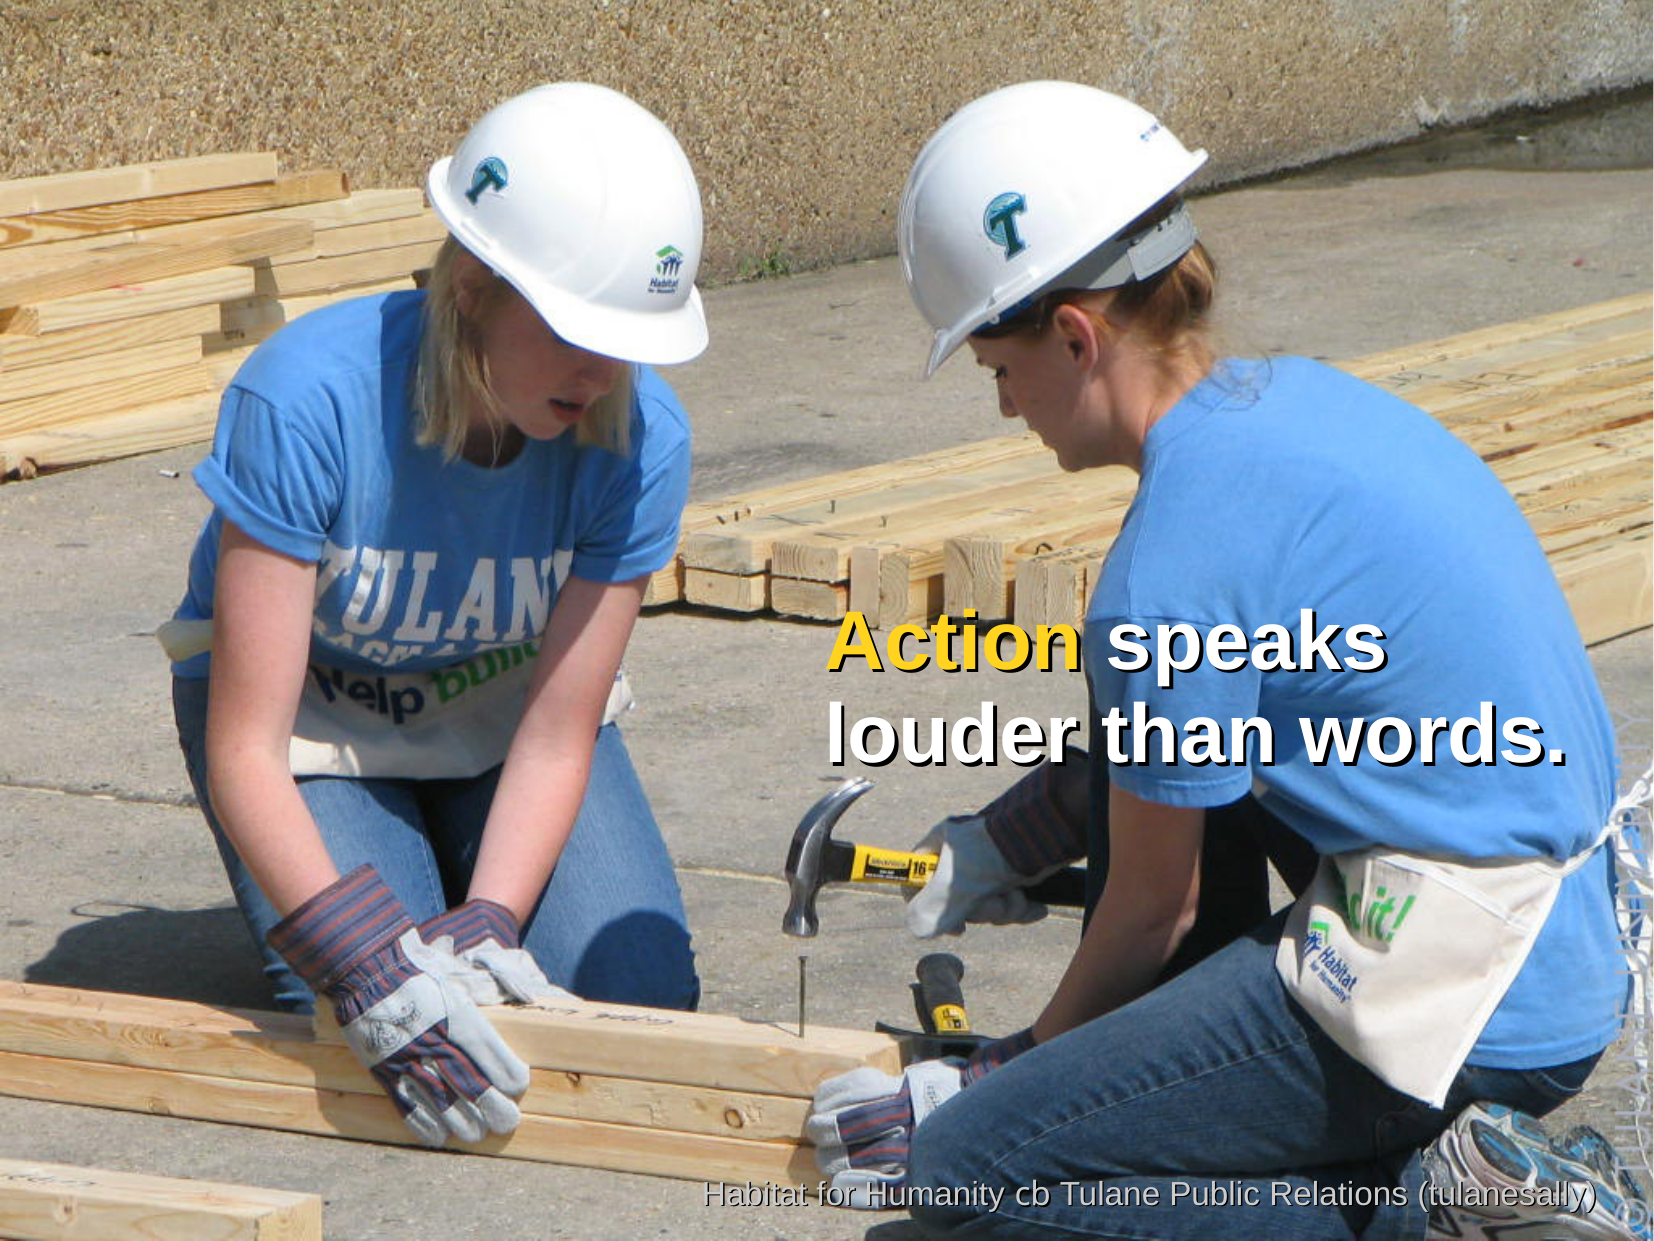

Action speaks
louder than words.
Habitat for Humanity cb Tulane Public Relations (tulanesally)